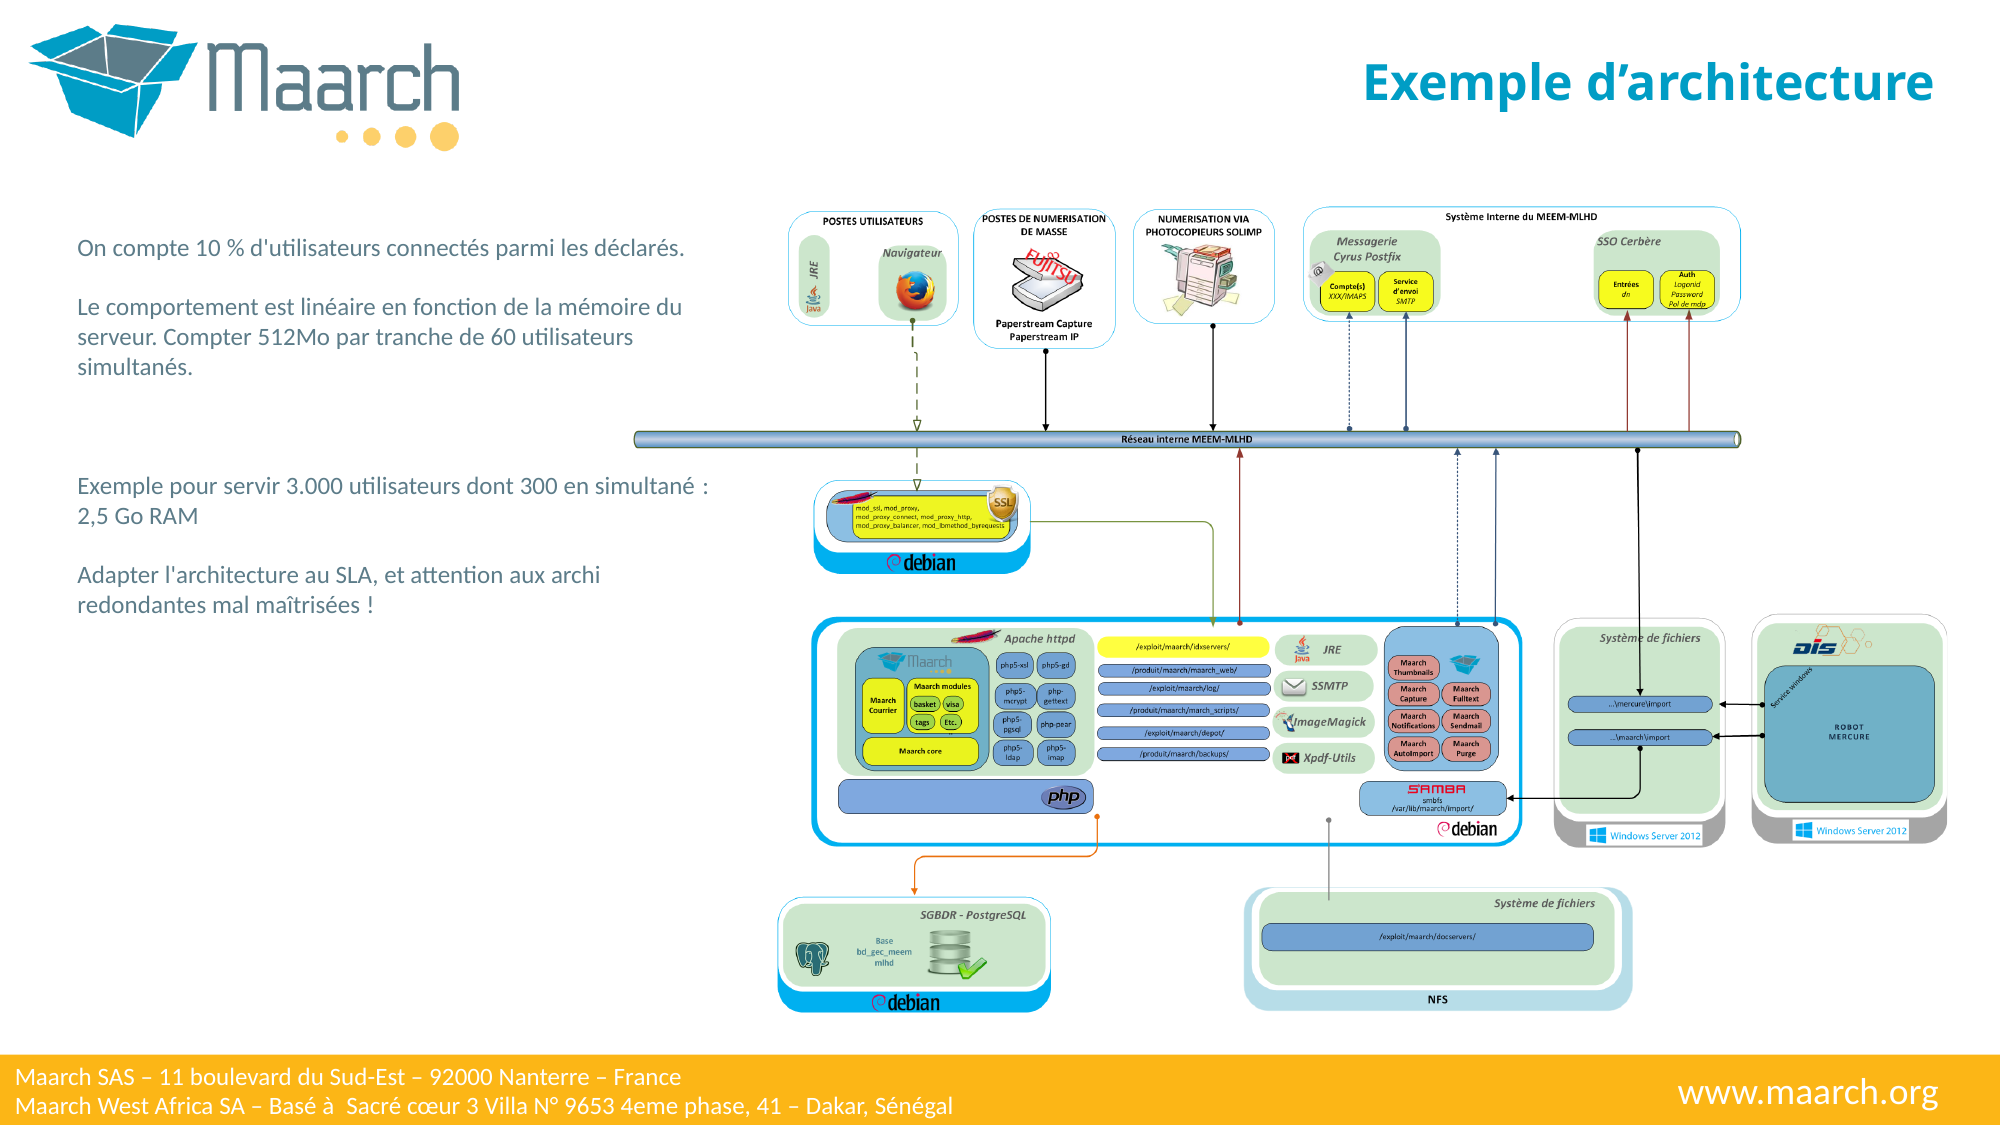

# Exemple d’architecture
On compte 10 % d'utilisateurs connectés parmi les déclarés.
Le comportement est linéaire en fonction de la mémoire du serveur. Compter 512Mo par tranche de 60 utilisateurs simultanés.
Exemple pour servir 3.000 utilisateurs dont 300 en simultané : 2,5 Go RAM
Adapter l'architecture au SLA, et attention aux archi redondantes mal maîtrisées !